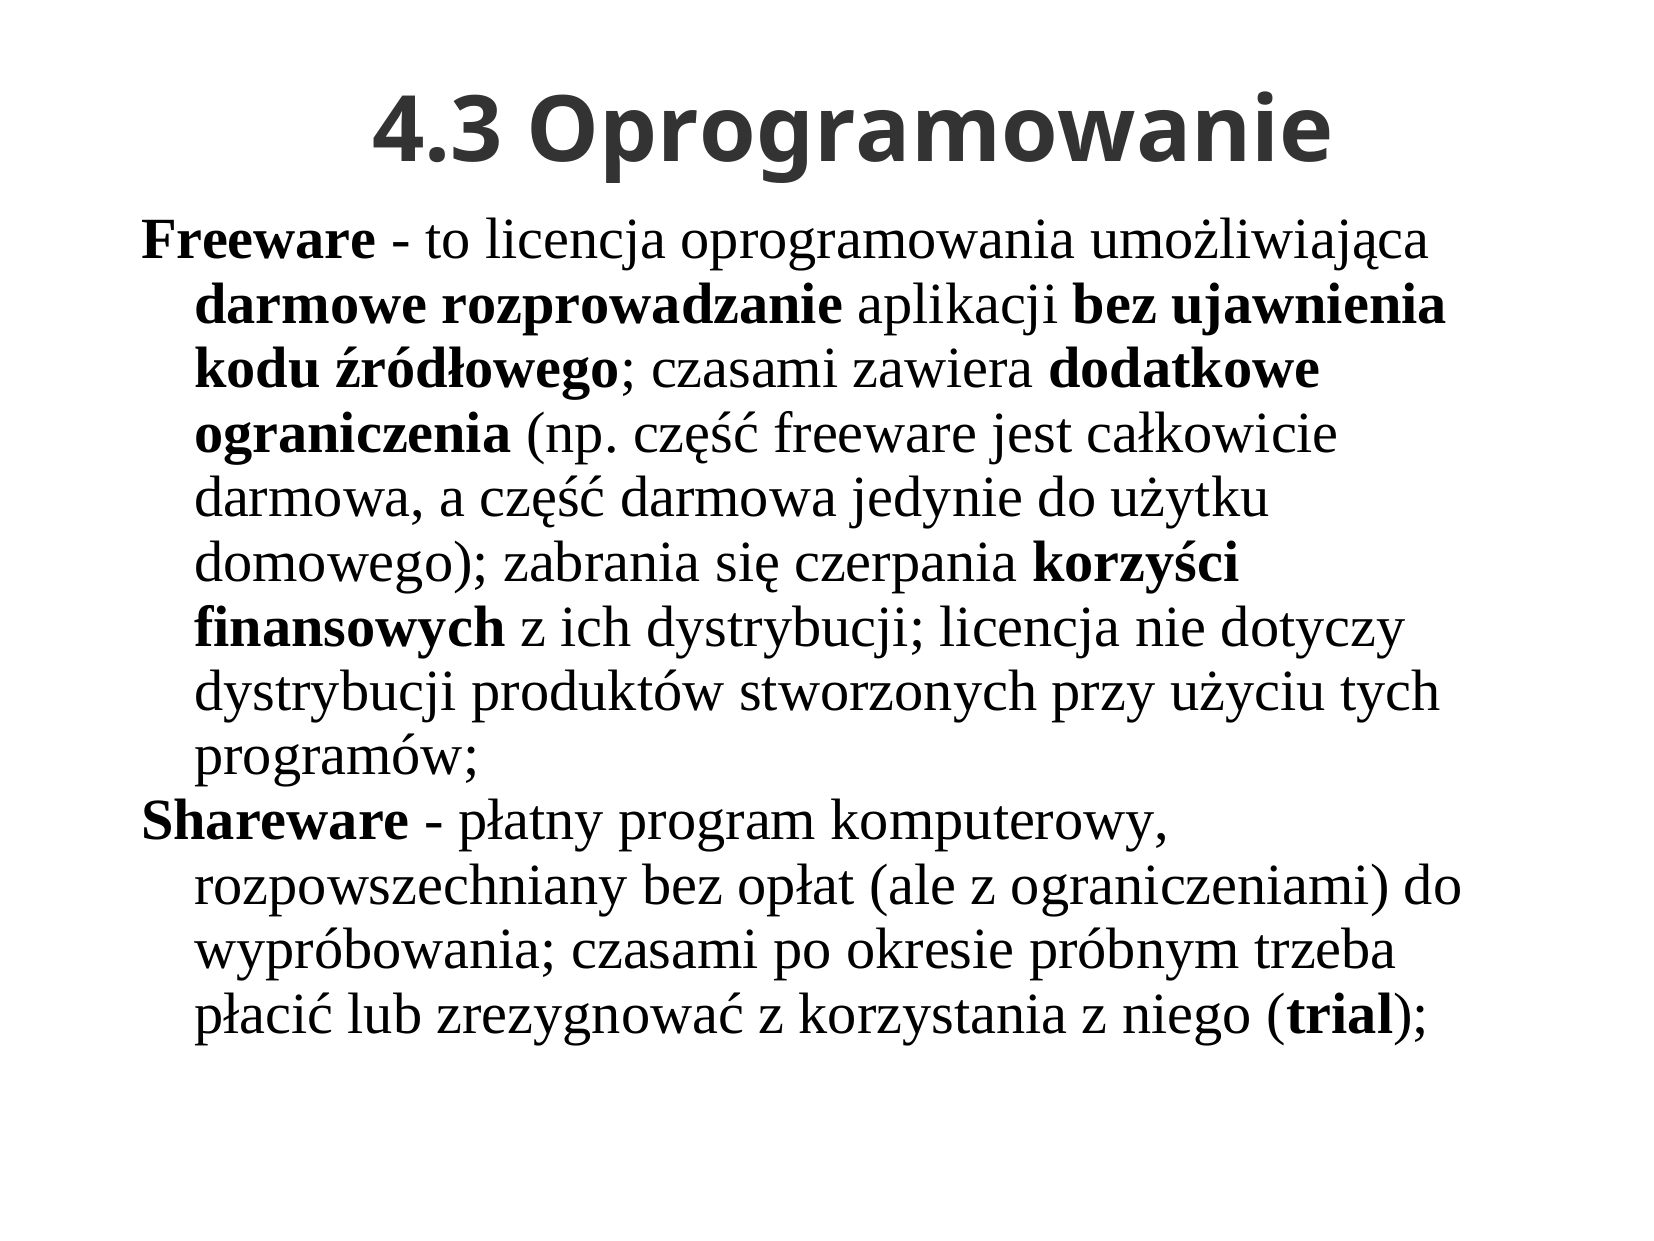

# 4.3 Oprogramowanie
Freeware - to licencja oprogramowania umożliwiająca darmowe rozprowadzanie aplikacji bez ujawnienia kodu źródłowego; czasami zawiera dodatkowe ograniczenia (np. część freeware jest całkowicie darmowa, a część darmowa jedynie do użytku domowego); zabrania się czerpania korzyści finansowych z ich dystrybucji; licencja nie dotyczy dystrybucji produktów stworzonych przy użyciu tych programów;
Shareware - płatny program komputerowy, rozpowszechniany bez opłat (ale z ograniczeniami) do wypróbowania; czasami po okresie próbnym trzeba płacić lub zrezygnować z korzystania z niego (trial);